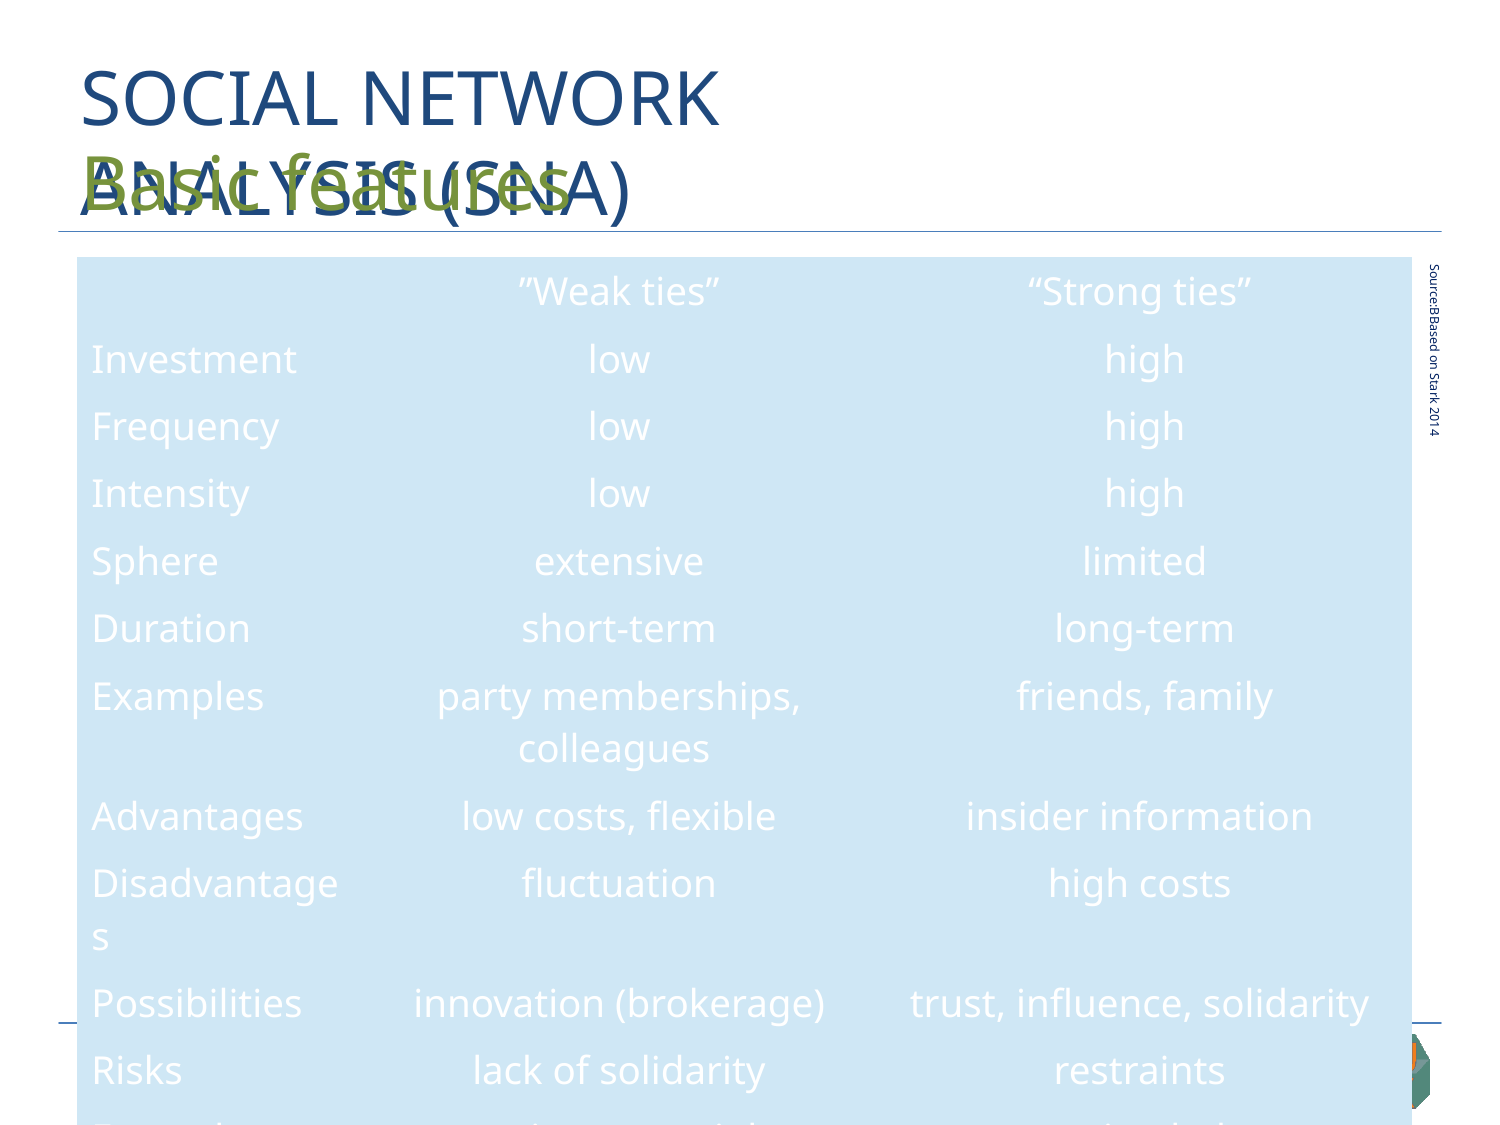

# SOCIAL NETWORK ANALYSIS (SNA)
Basic features
| | ”Weak ties” | “Strong ties” |
| --- | --- | --- |
| Investment | low | high |
| Frequency | low | high |
| Intensity | low | high |
| Sphere | extensive | limited |
| Duration | short-term | long-term |
| Examples | party memberships, colleagues | friends, family |
| Advantages | low costs, flexible | insider information |
| Disadvantages | fluctuation | high costs |
| Possibilities | innovation (brokerage) | trust, influence, solidarity |
| Risks | lack of solidarity | restraints |
| Examples | getting a new job | getting help |
Source:BBased on Stark 2014